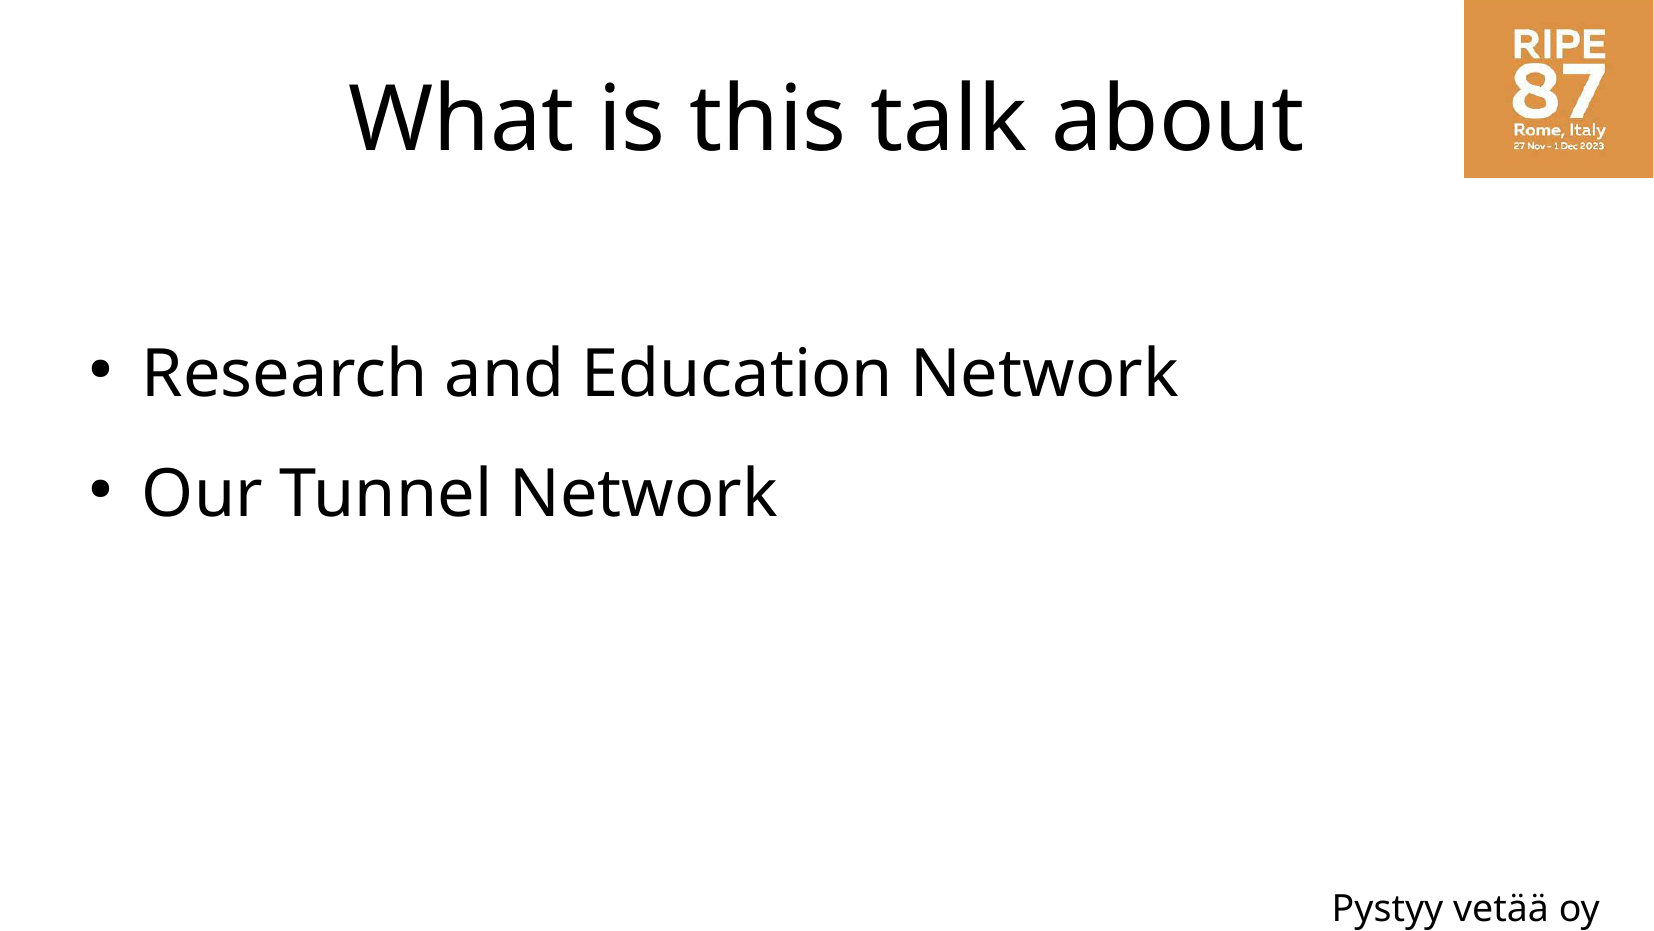

# What is this talk about
Research and Education Network
Our Tunnel Network
Pystyy vetää oy